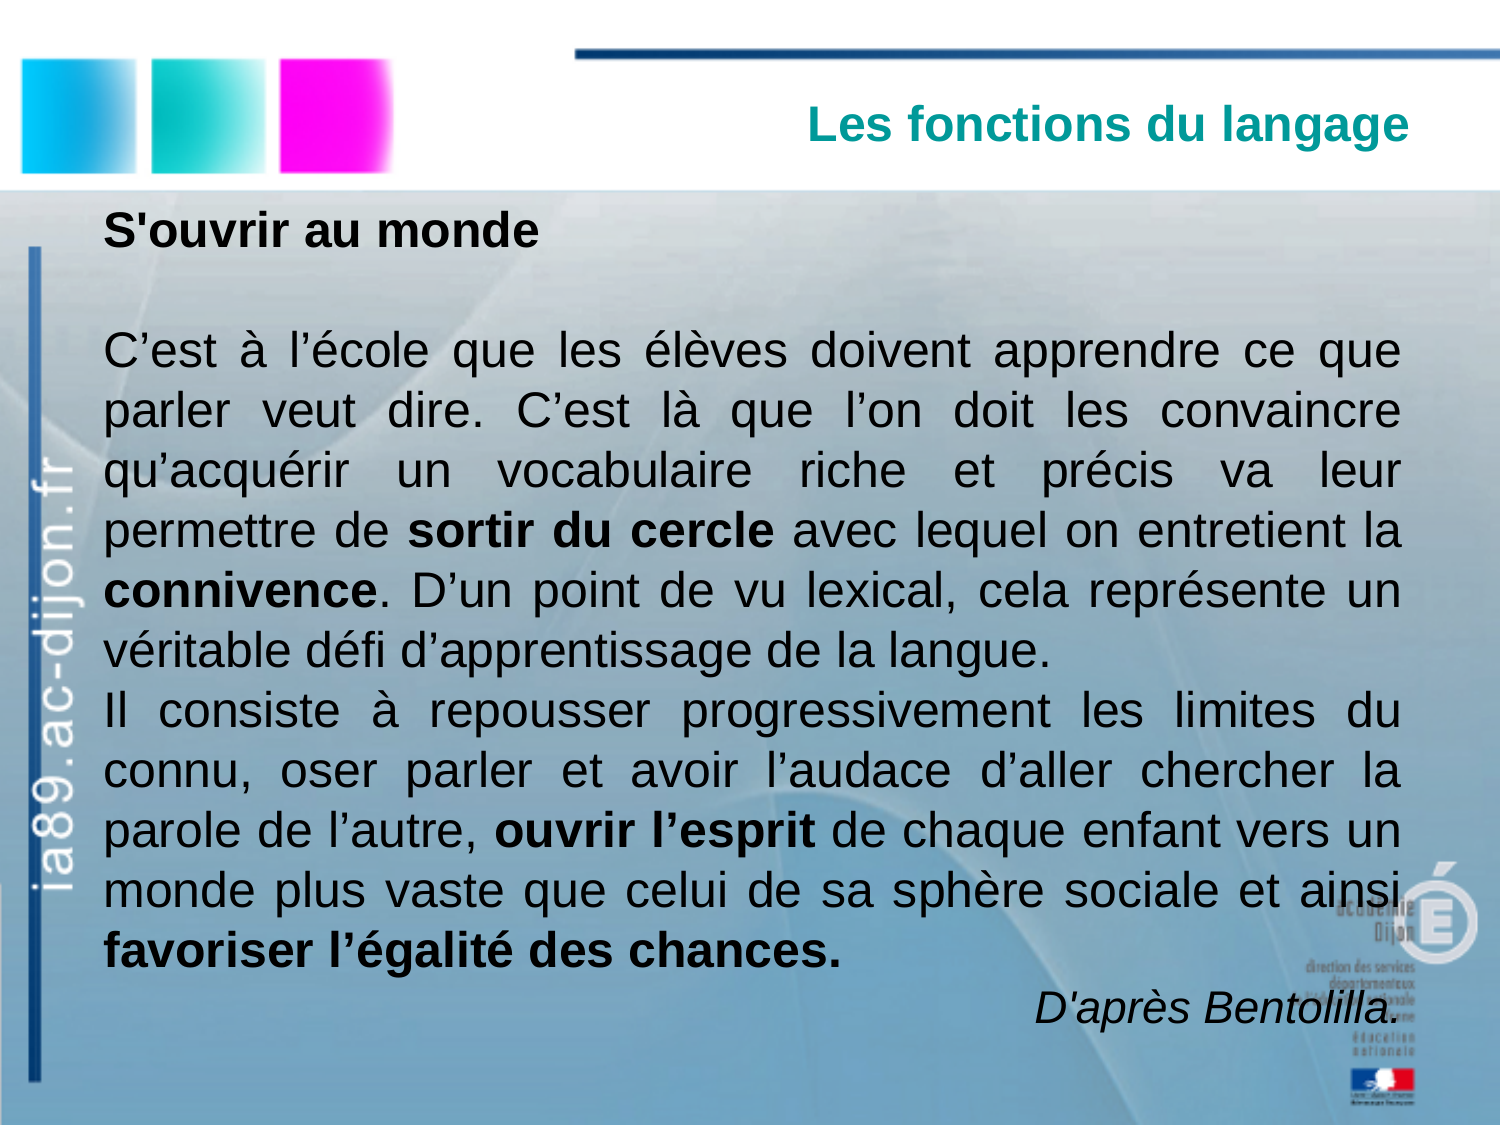

# Les fonctions du langage
S'ouvrir au monde
C’est à l’école que les élèves doivent apprendre ce que parler veut dire. C’est là que l’on doit les convaincre qu’acquérir un vocabulaire riche et précis va leur permettre de sortir du cercle avec lequel on entretient la connivence. D’un point de vu lexical, cela représente un véritable défi d’apprentissage de la langue.
Il consiste à repousser progressivement les limites du connu, oser parler et avoir l’audace d’aller chercher la parole de l’autre, ouvrir l’esprit de chaque enfant vers un monde plus vaste que celui de sa sphère sociale et ainsi favoriser l’égalité des chances.
D'après Bentolilla.